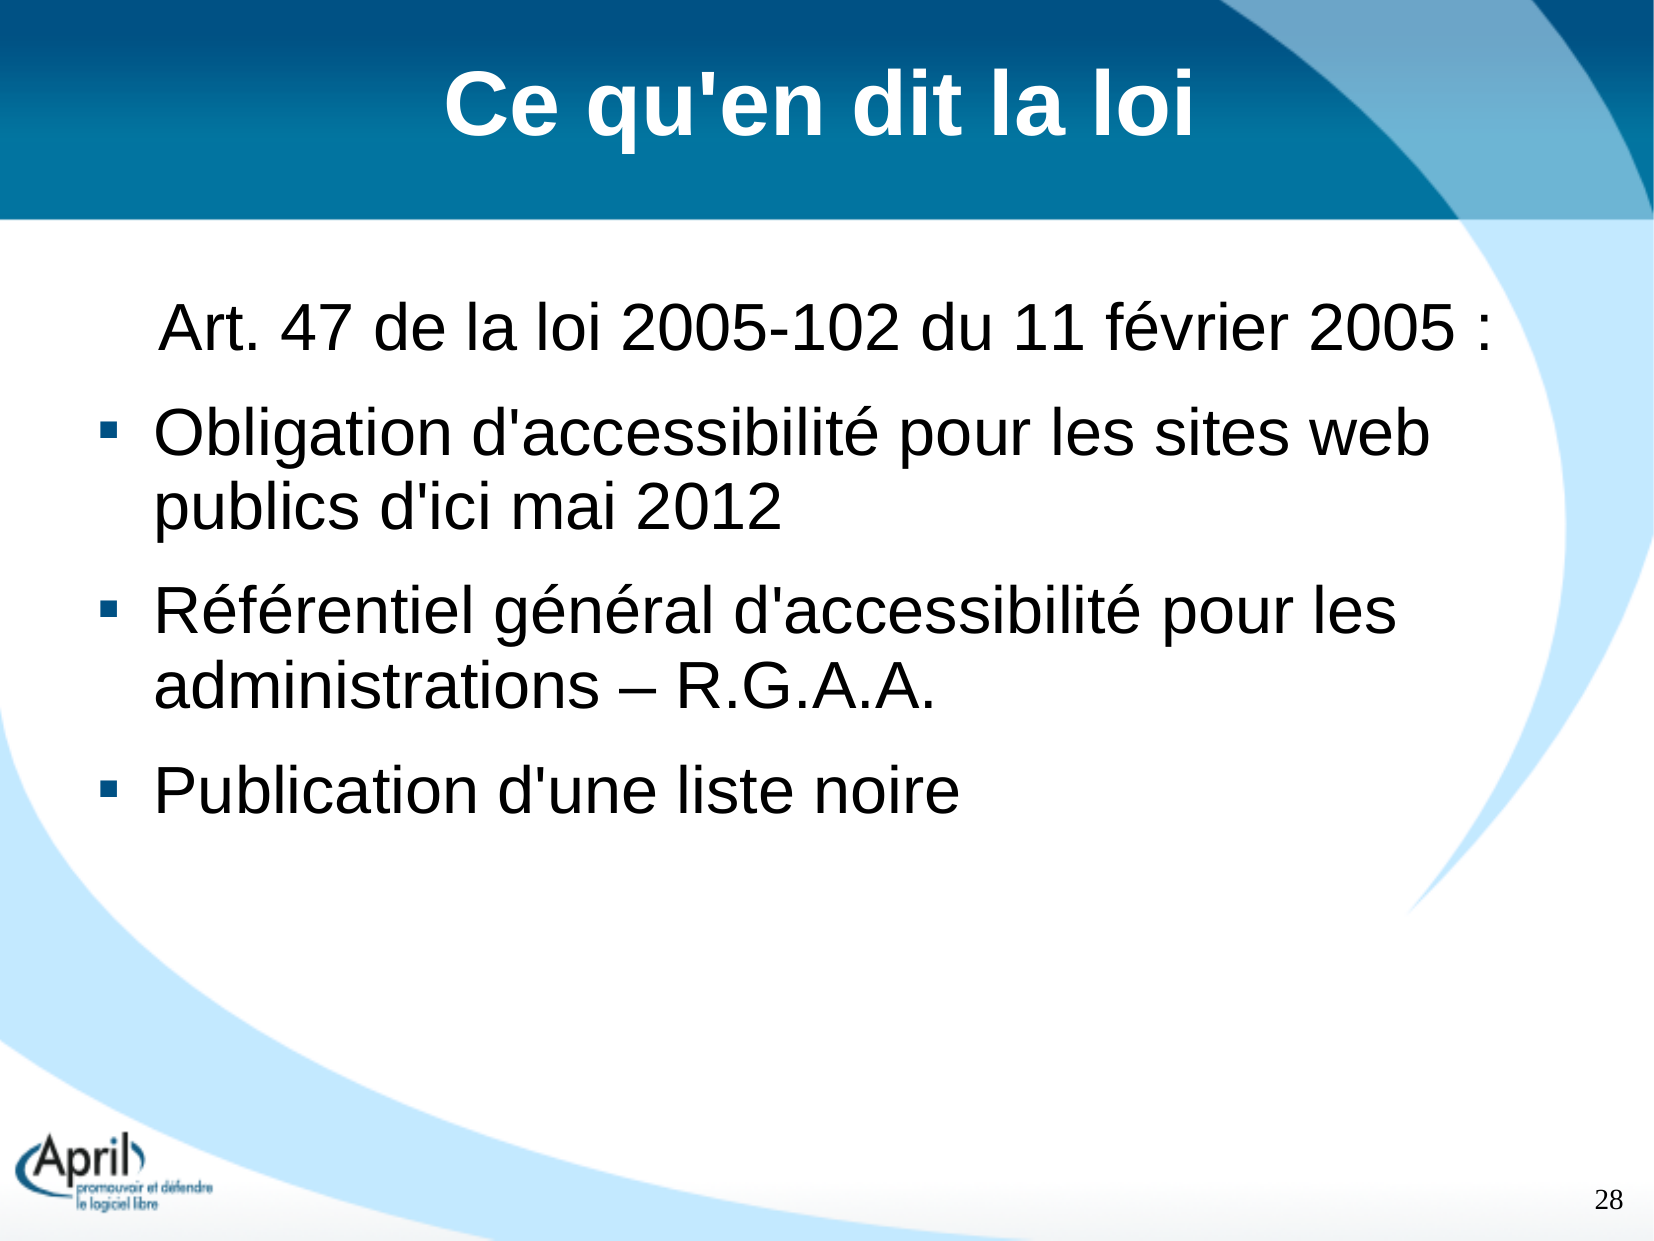

# Ce qu'en dit la loi
Art. 47 de la loi 2005-102 du 11 février 2005 :
Obligation d'accessibilité pour les sites web publics d'ici mai 2012
Référentiel général d'accessibilité pour les administrations – R.G.A.A.
Publication d'une liste noire
28